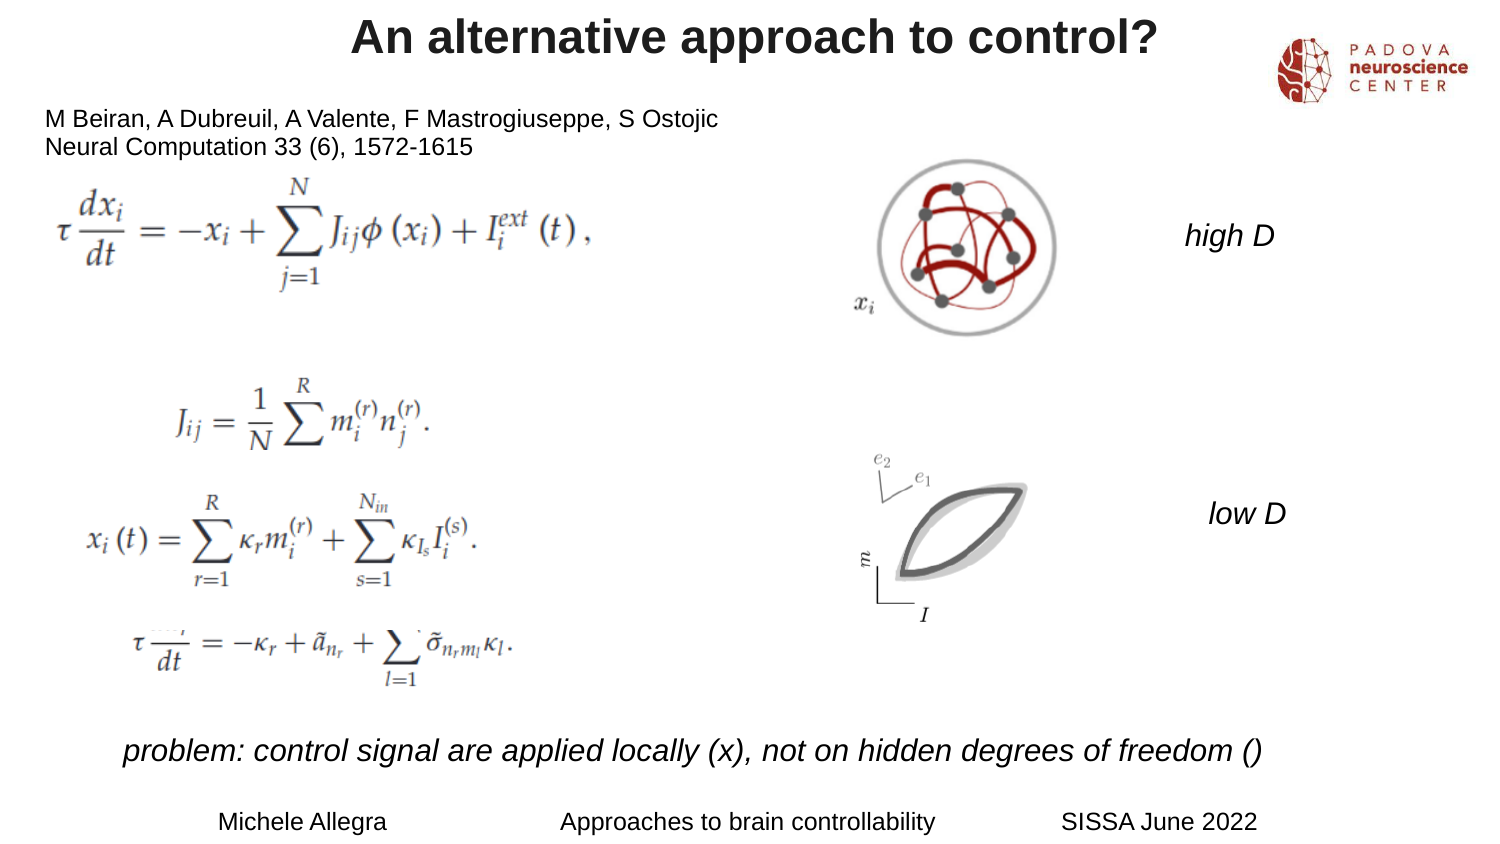

An alternative approach to control?
M Beiran, A Dubreuil, A Valente, F Mastrogiuseppe, S Ostojic
Neural Computation 33 (6), 1572-1615
high D
problem: control signal are applied locally (x), not on hidden degrees of freedom ()
low D
Michele Allegra Approaches to brain controllability SISSA June 2022